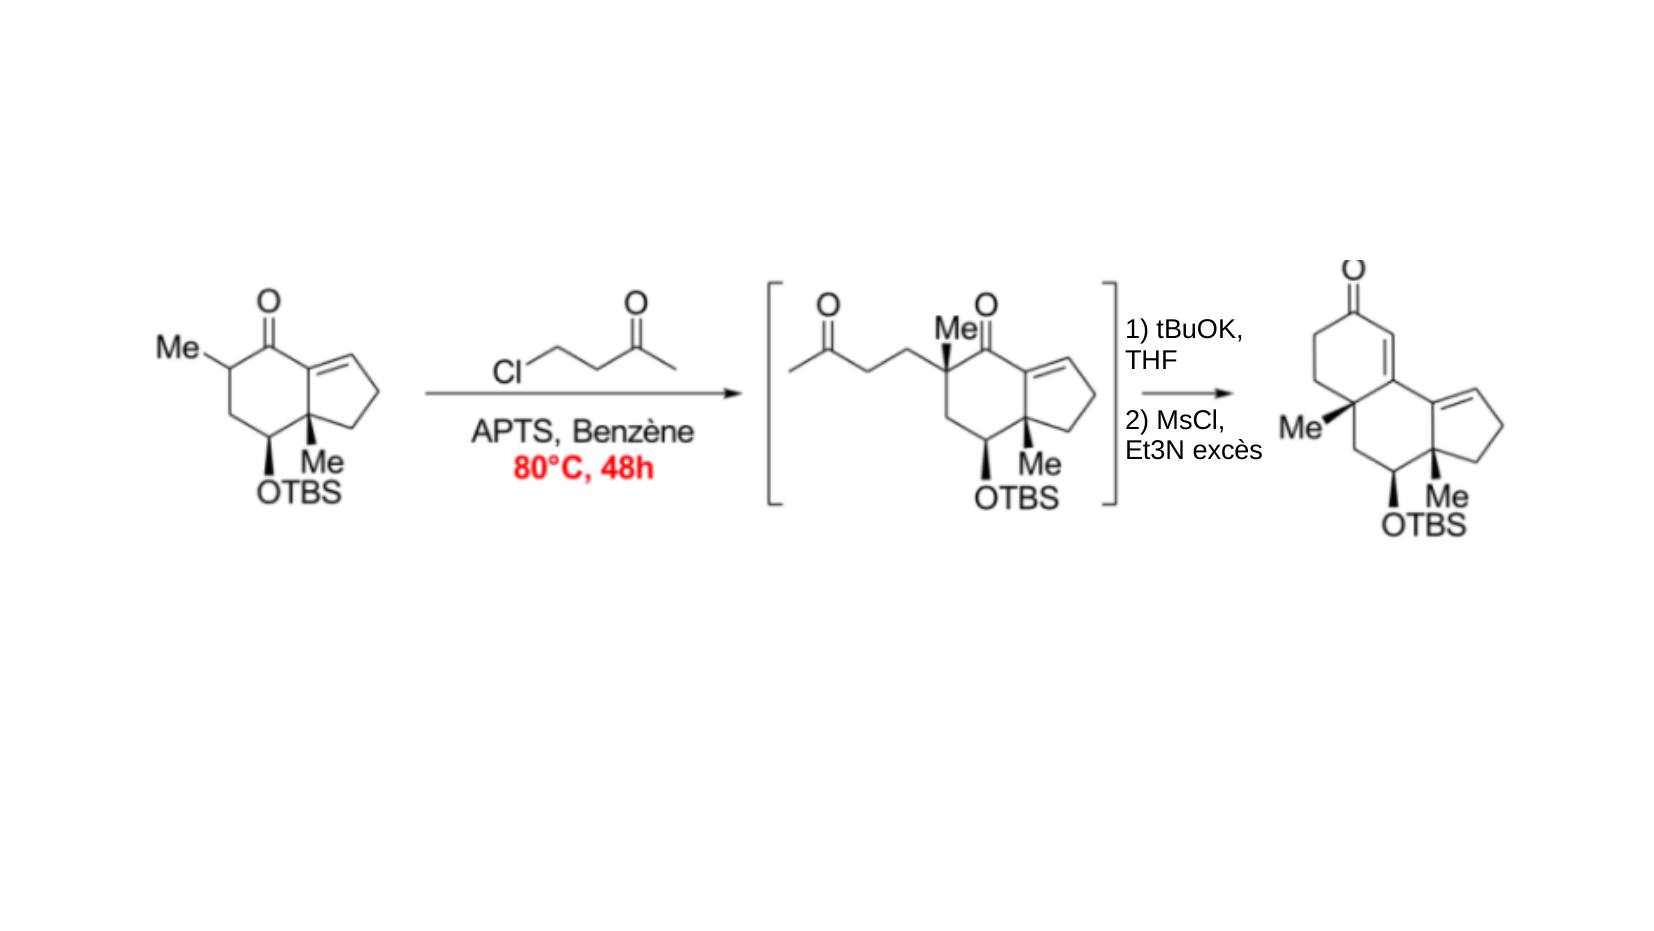

1) tBuOK, THF
2) MsCl, Et3N excès